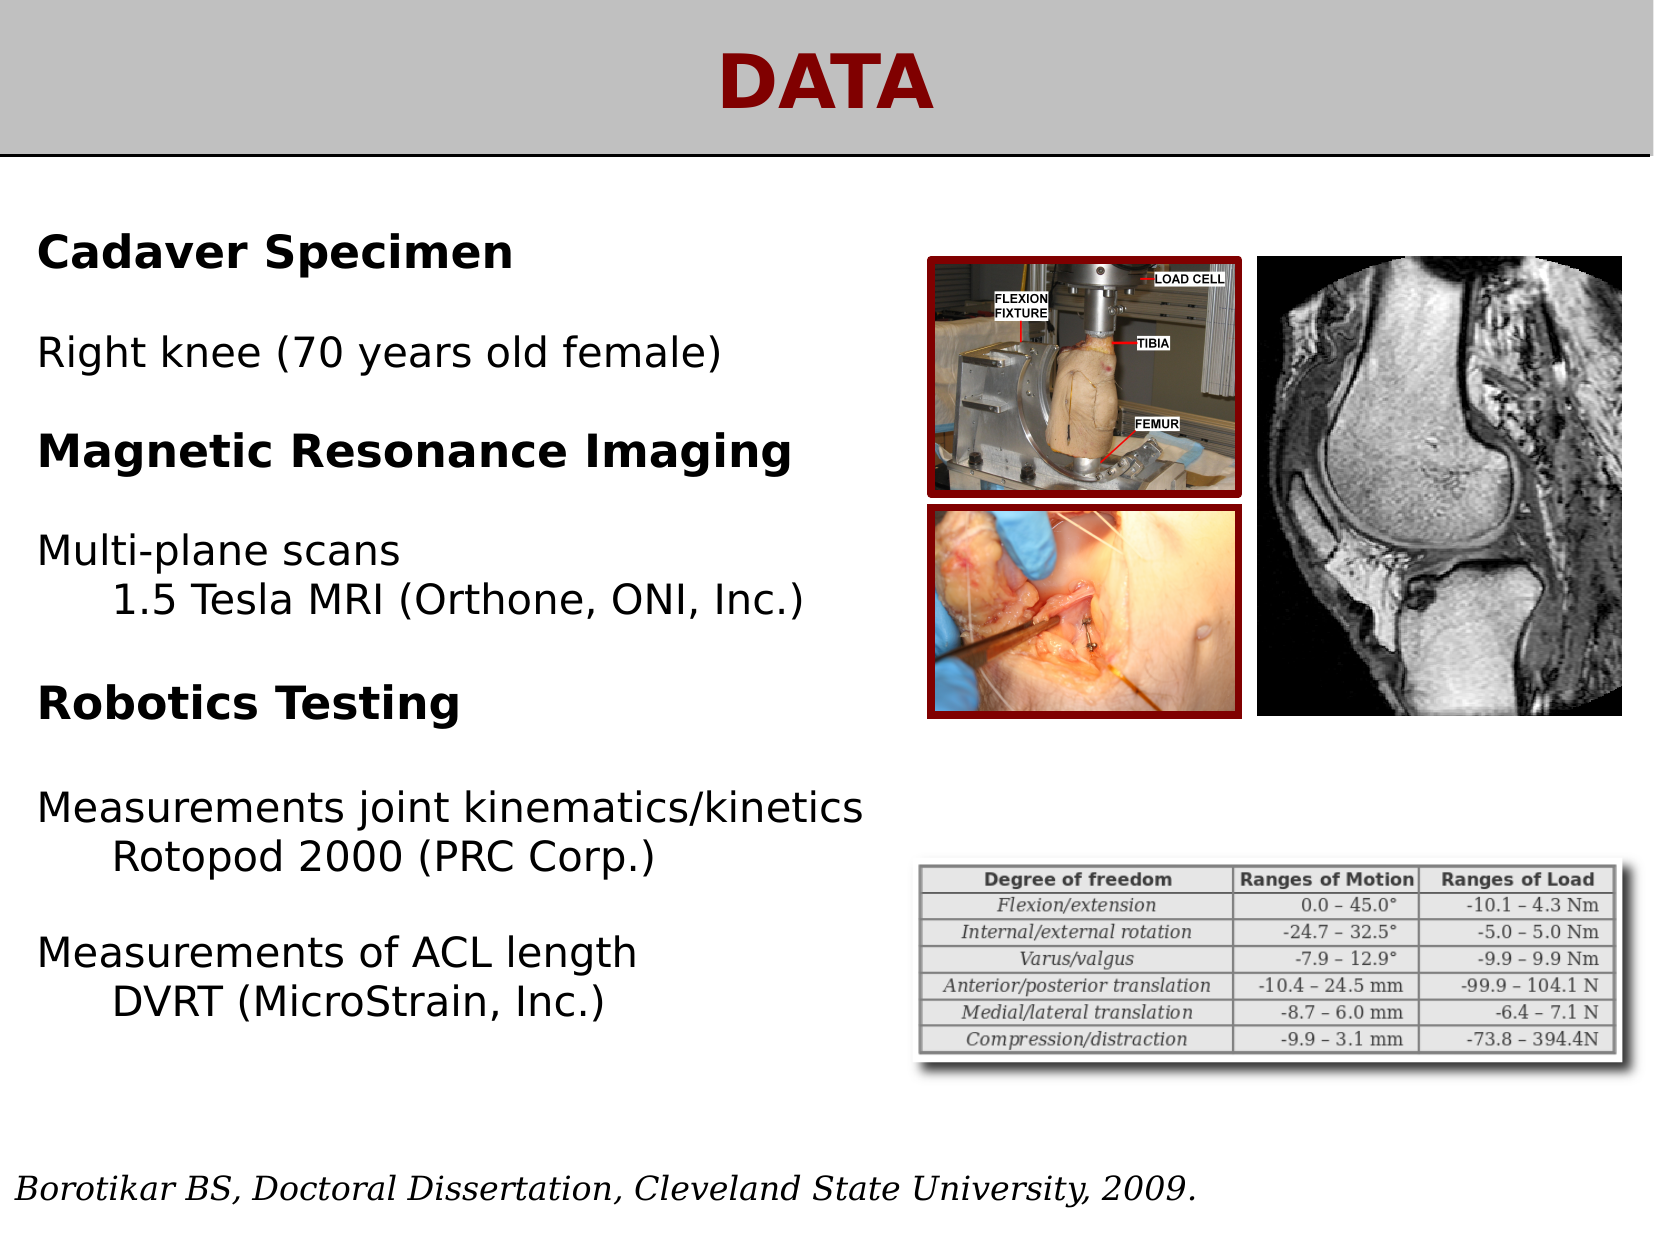

DATA
Cadaver Specimen
Right knee (70 years old female)
Magnetic Resonance Imaging
Multi-plane scans
	1.5 Tesla MRI (Orthone, ONI, Inc.)
Robotics Testing
Measurements joint kinematics/kinetics
	Rotopod 2000 (PRC Corp.)
Measurements of ACL length
	DVRT (MicroStrain, Inc.)
Borotikar BS, Doctoral Dissertation, Cleveland State University, 2009.